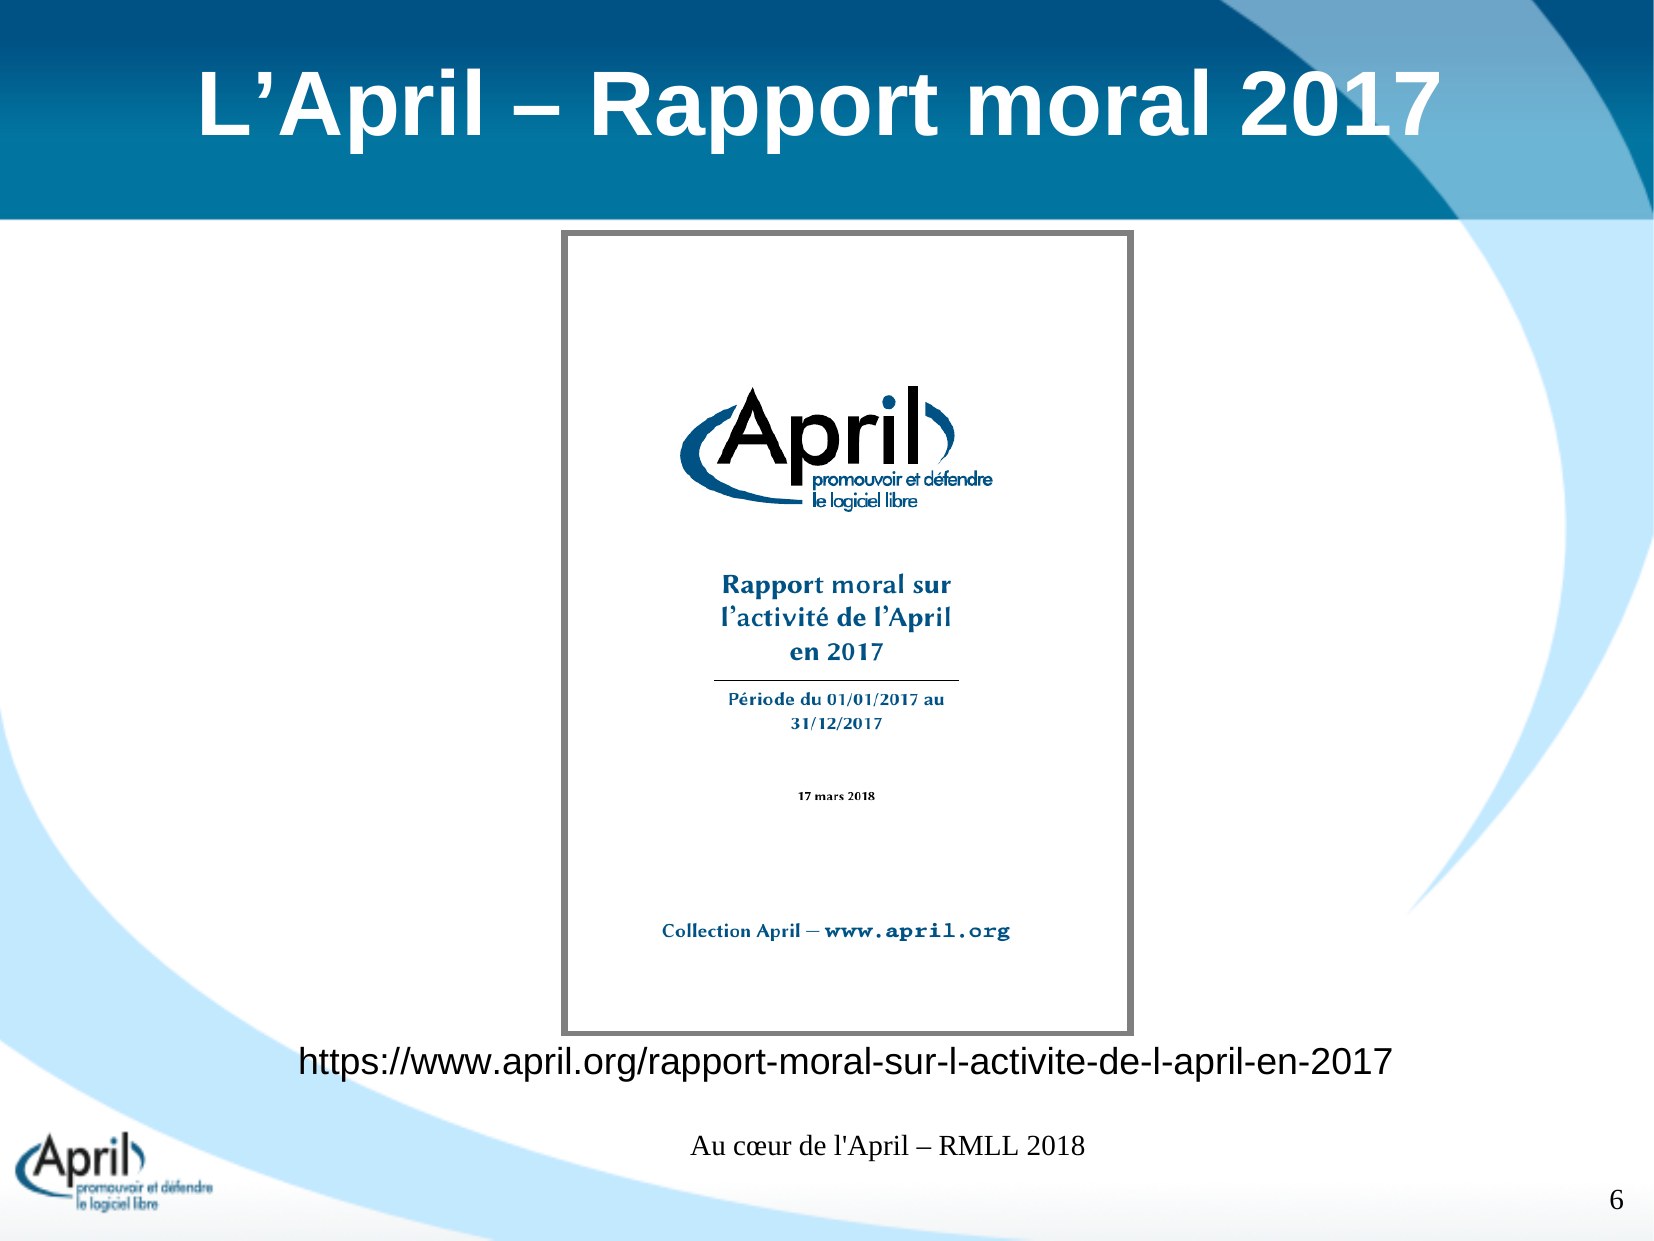

# L’April – Rapport moral 2017
https://www.april.org/rapport-moral-sur-l-activite-de-l-april-en-2017
Au cœur de l'April – RMLL 2018
6